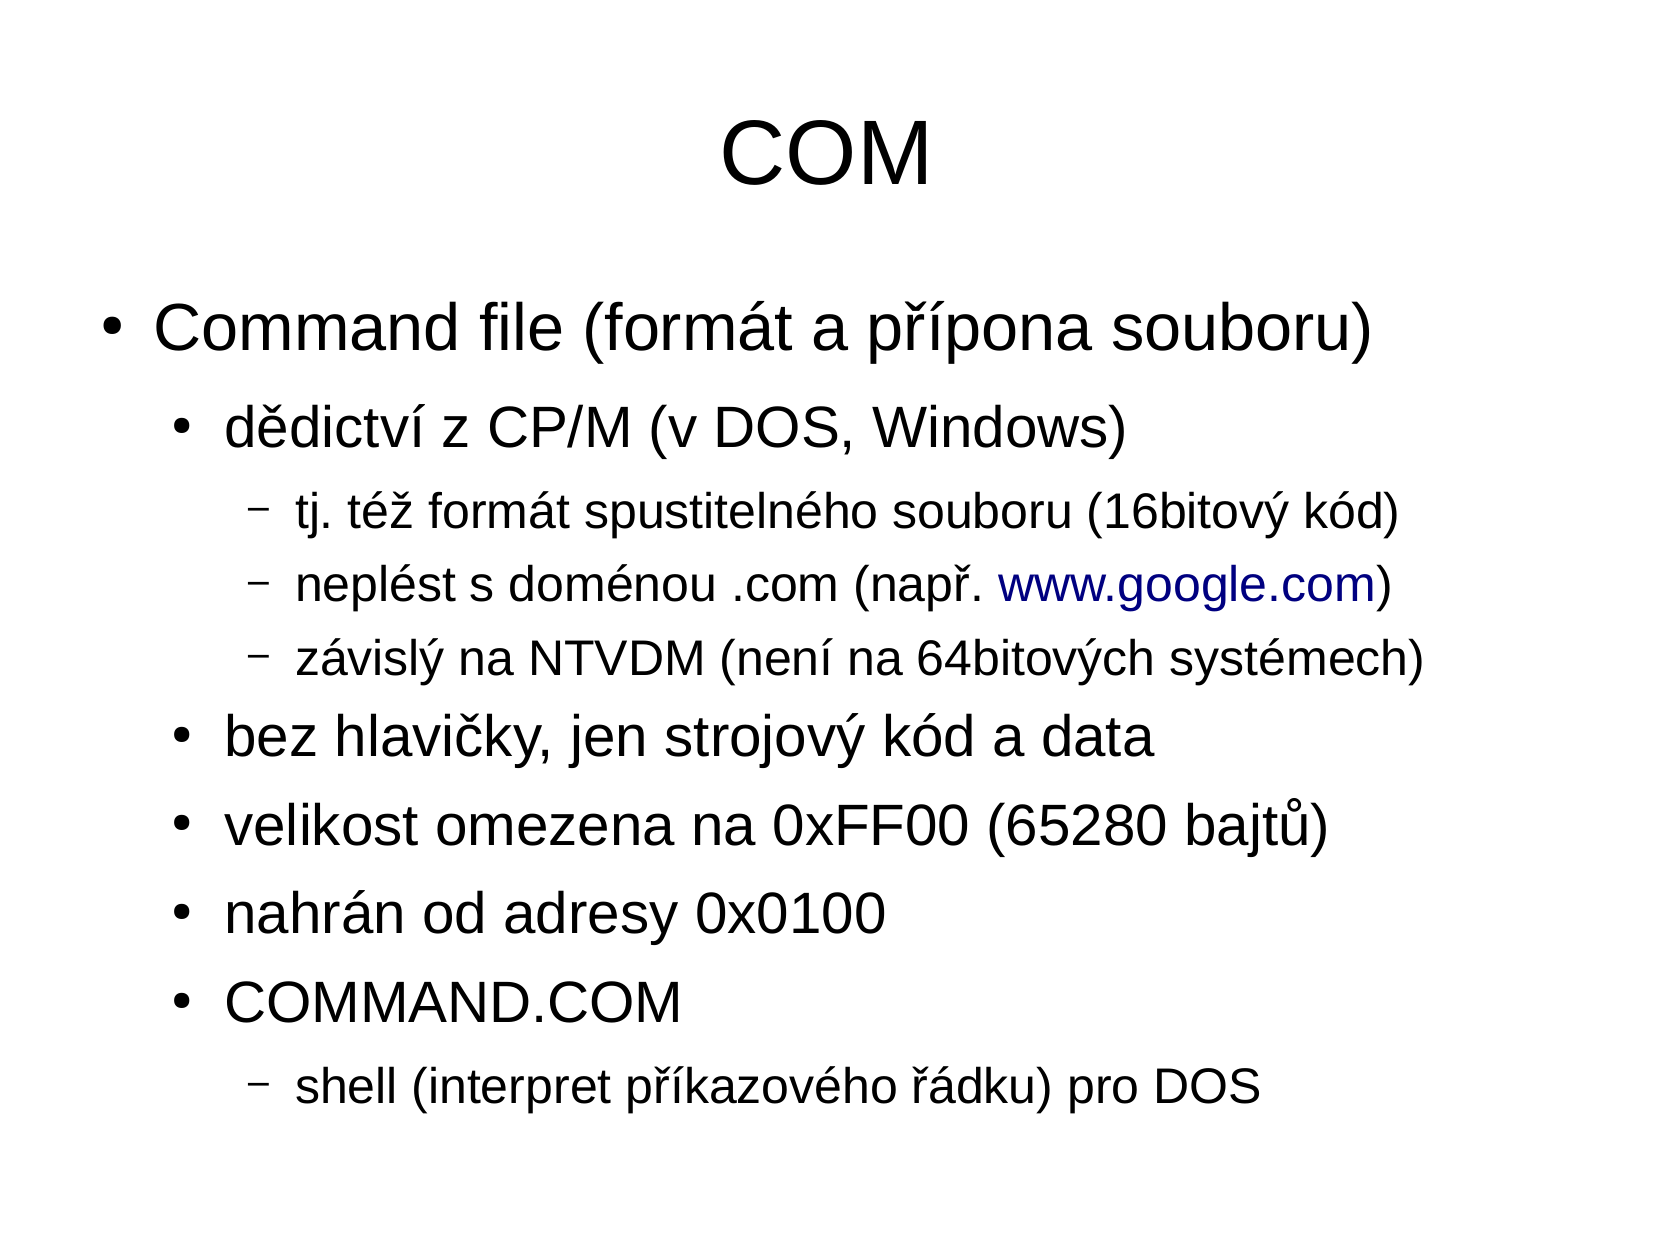

# COM
Command file (formát a přípona souboru)
dědictví z CP/M (v DOS, Windows)
tj. též formát spustitelného souboru (16bitový kód)
neplést s doménou .com (např. www.google.com)
závislý na NTVDM (není na 64bitových systémech)
bez hlavičky, jen strojový kód a data
velikost omezena na 0xFF00 (65280 bajtů)
nahrán od adresy 0x0100
COMMAND.COM
shell (interpret příkazového řádku) pro DOS